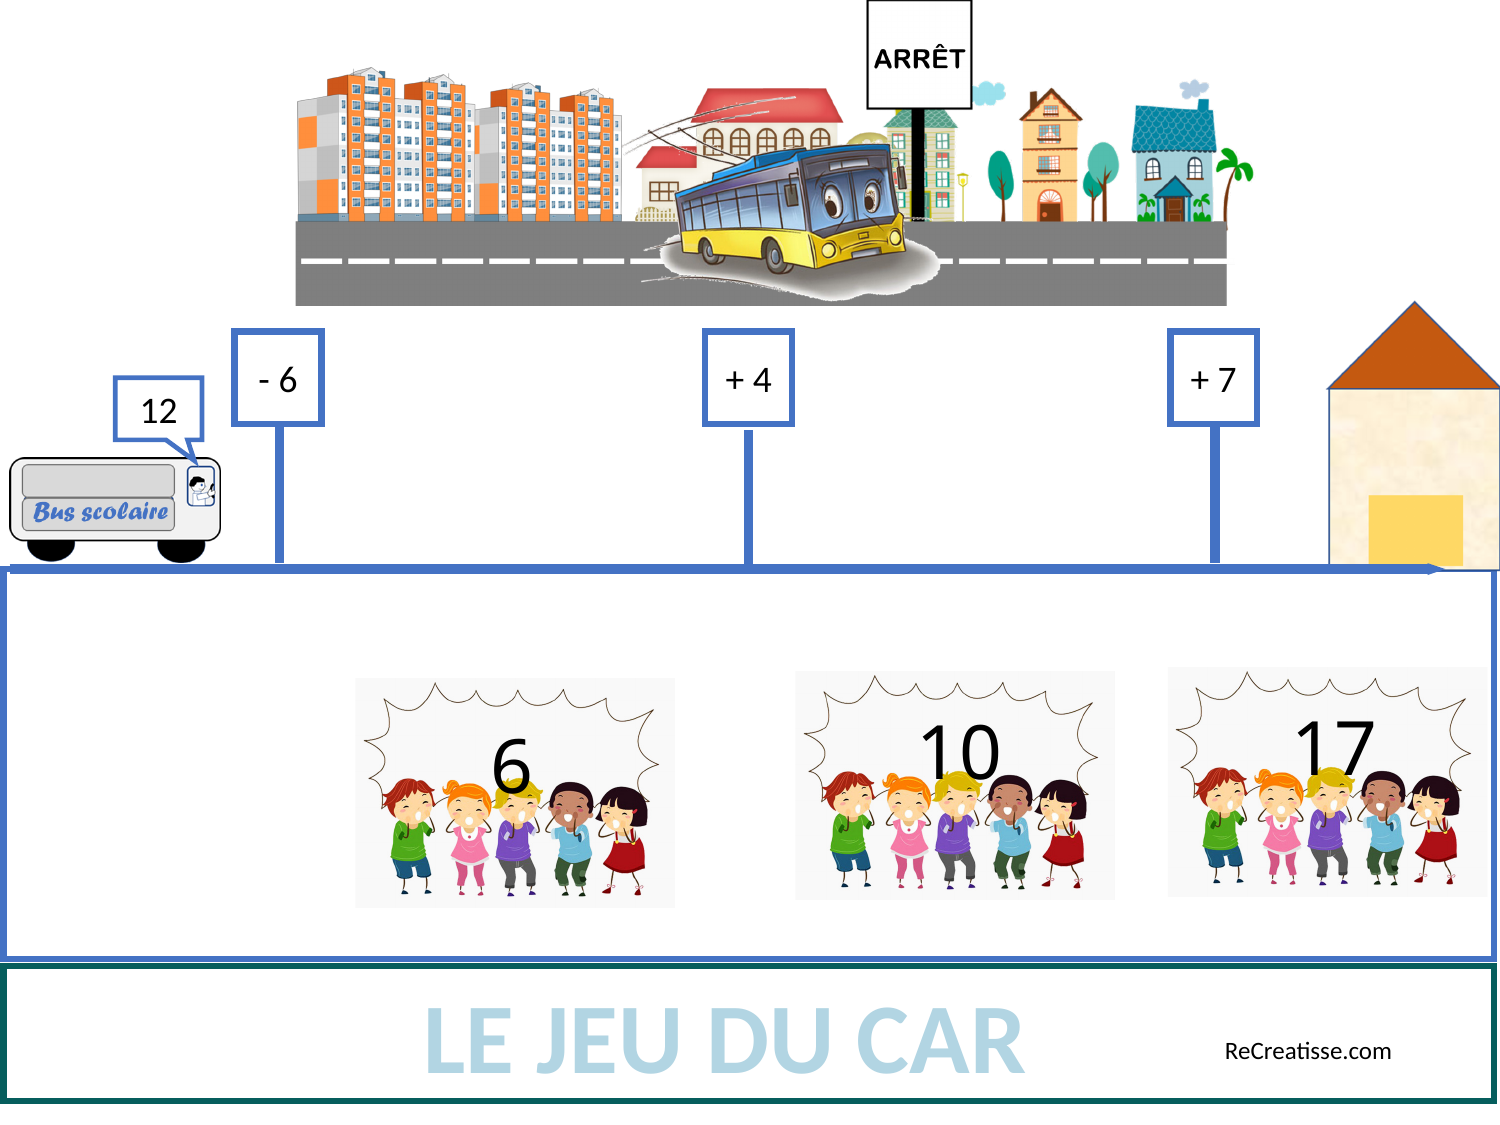

- 6
+ 4
+ 7
12
17
10
6
 LE JEU DU CAR
ReCreatisse.com